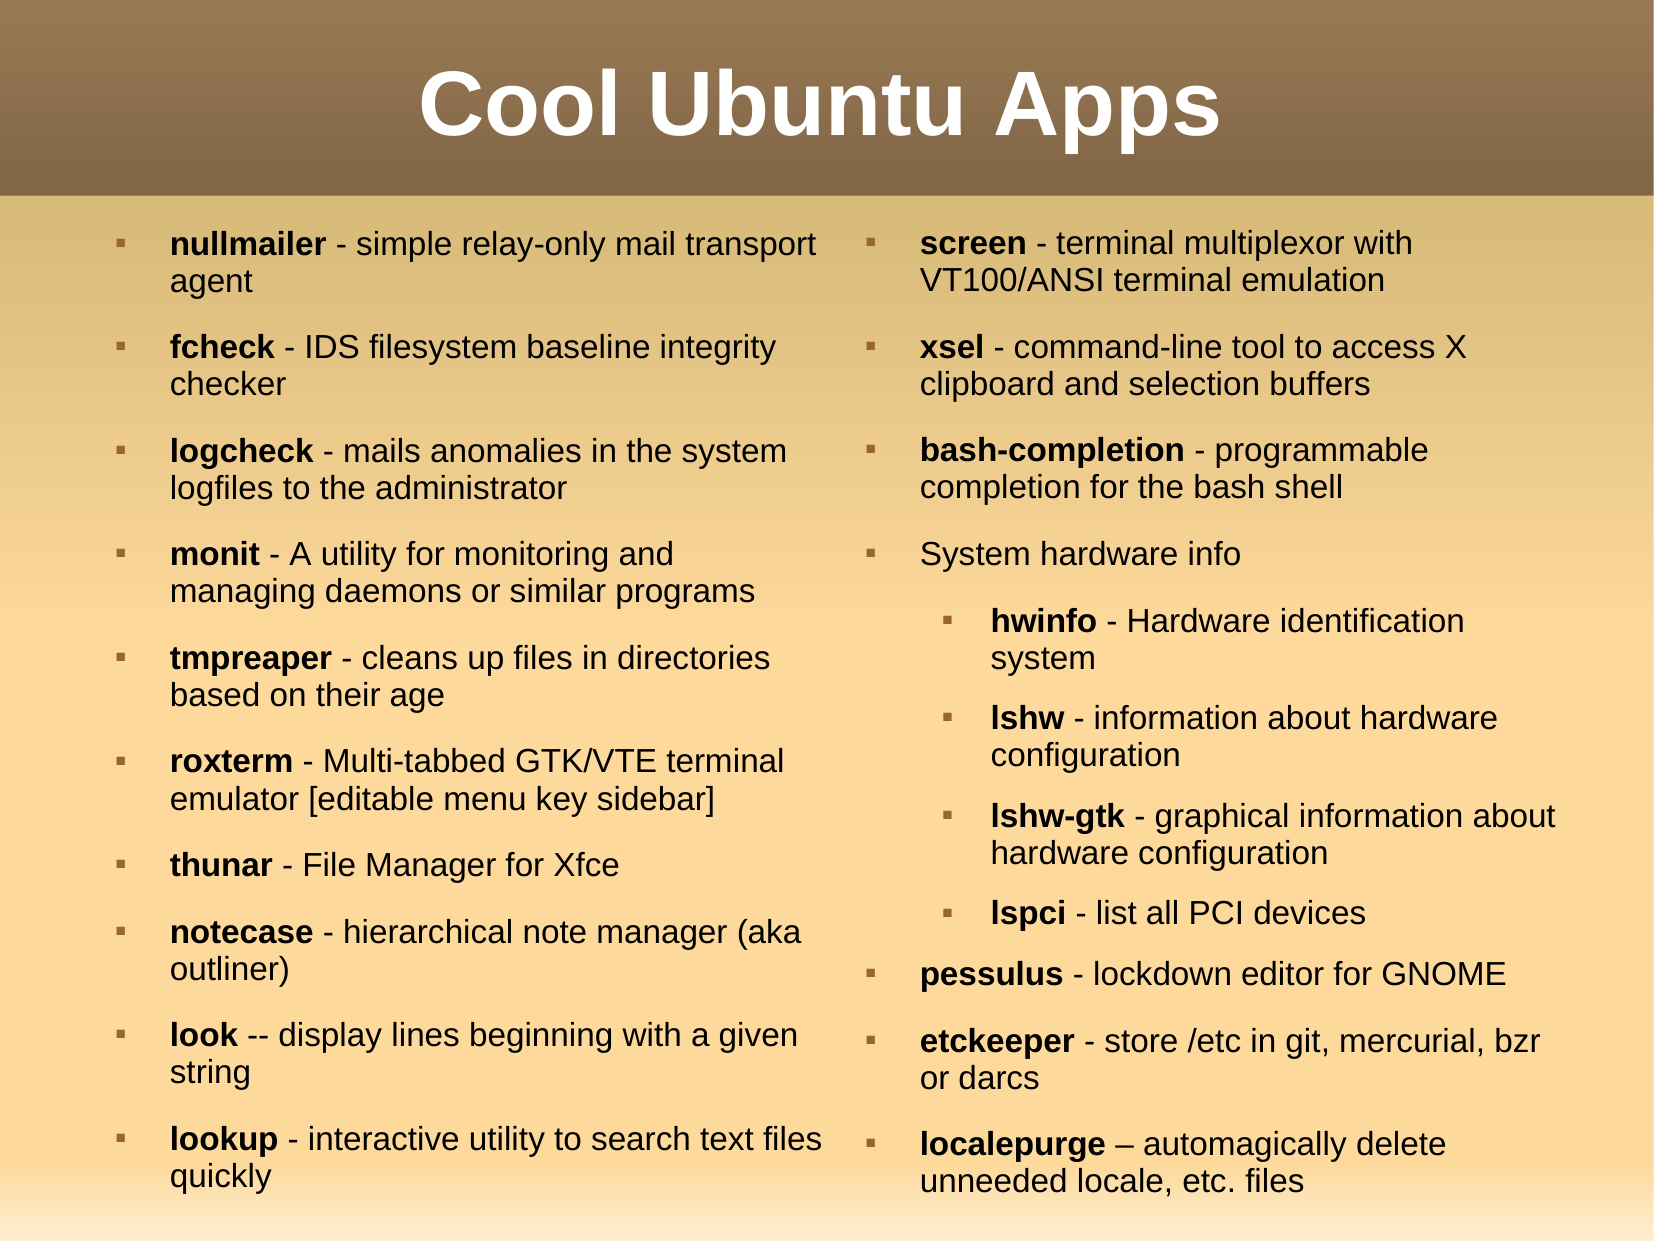

# Cool Ubuntu Apps
screen - terminal multiplexor with VT100/ANSI terminal emulation
xsel - command-line tool to access X clipboard and selection buffers
bash-completion - programmable completion for the bash shell
System hardware info
hwinfo - Hardware identification system
lshw - information about hardware configuration
lshw-gtk - graphical information about hardware configuration
lspci - list all PCI devices
pessulus - lockdown editor for GNOME
etckeeper - store /etc in git, mercurial, bzr or darcs
localepurge – automagically delete unneeded locale, etc. files
nullmailer - simple relay-only mail transport agent
fcheck - IDS filesystem baseline integrity checker
logcheck - mails anomalies in the system logfiles to the administrator
monit - A utility for monitoring and managing daemons or similar programs
tmpreaper - cleans up files in directories based on their age
roxterm - Multi-tabbed GTK/VTE terminal emulator [editable menu key sidebar]
thunar - File Manager for Xfce
notecase - hierarchical note manager (aka outliner)
look -- display lines beginning with a given string
lookup - interactive utility to search text files quickly